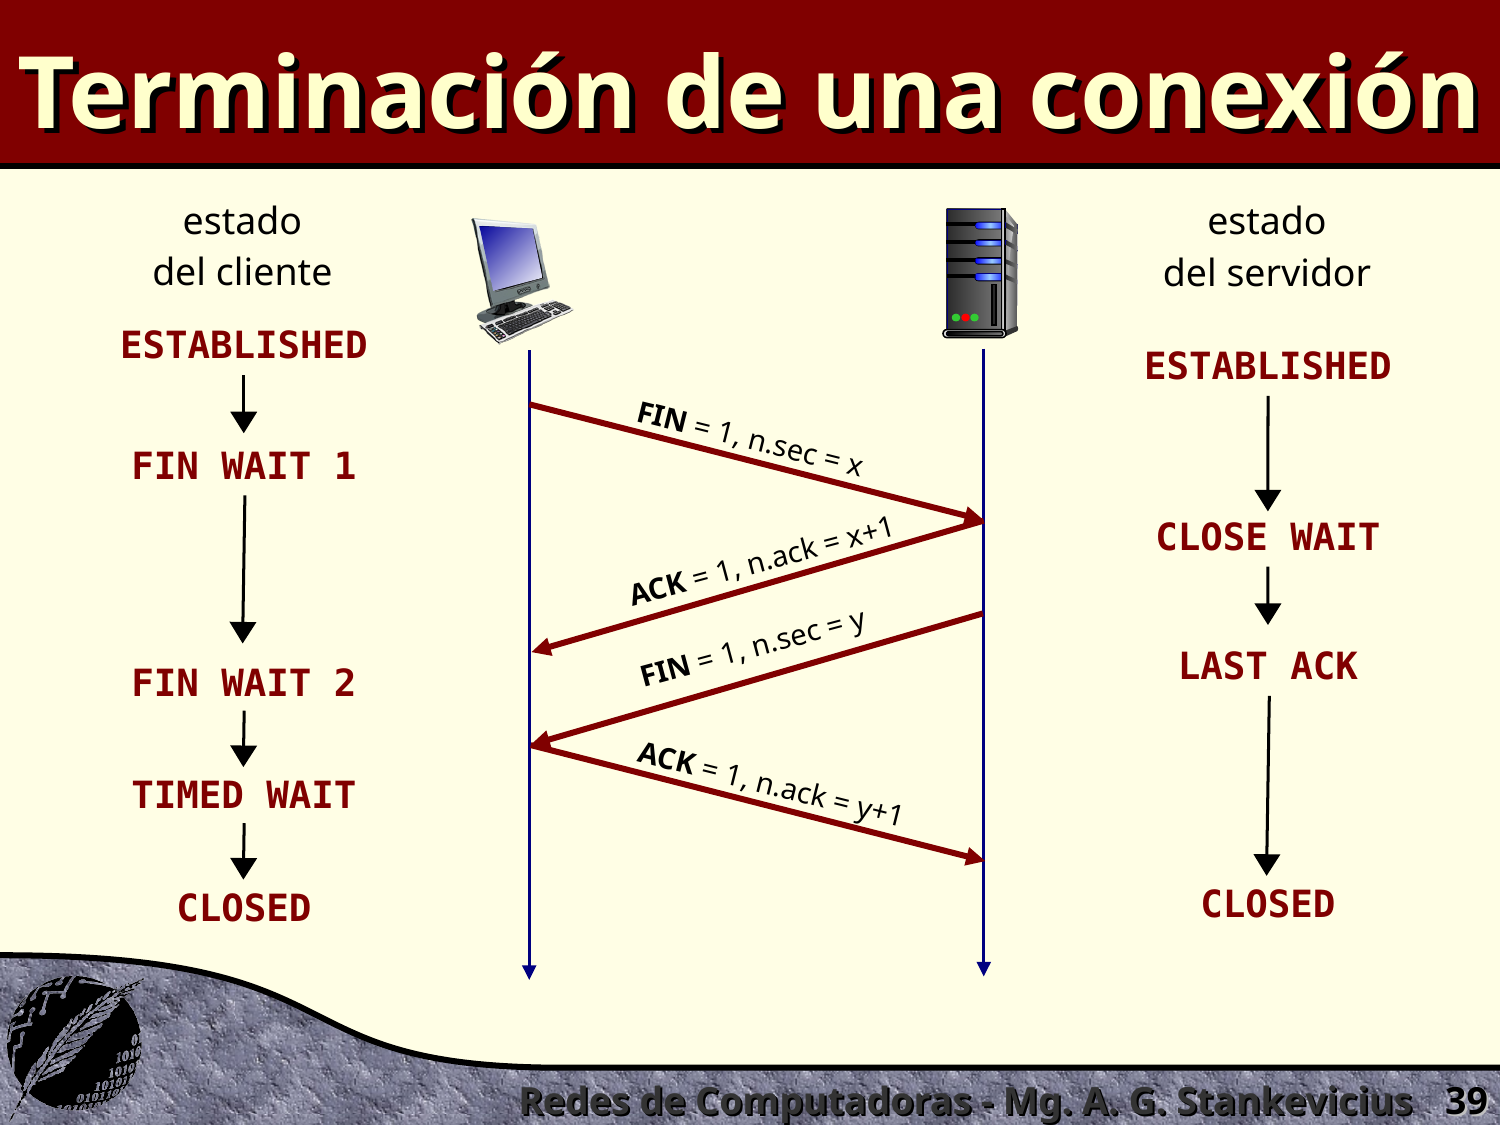

# Terminación de una conexión
estado
del cliente
estado
del servidor
ESTABLISHED
ESTABLISHED
	FIN = 1, n.sec = x
FIN WAIT 1
ACK = 1, n.ack = x+1
CLOSE WAIT
FIN = 1, n.sec = y
LAST ACK
FIN WAIT 2
	ACK = 1, n.ack = y+1
TIMED WAIT
CLOSED
CLOSED
39